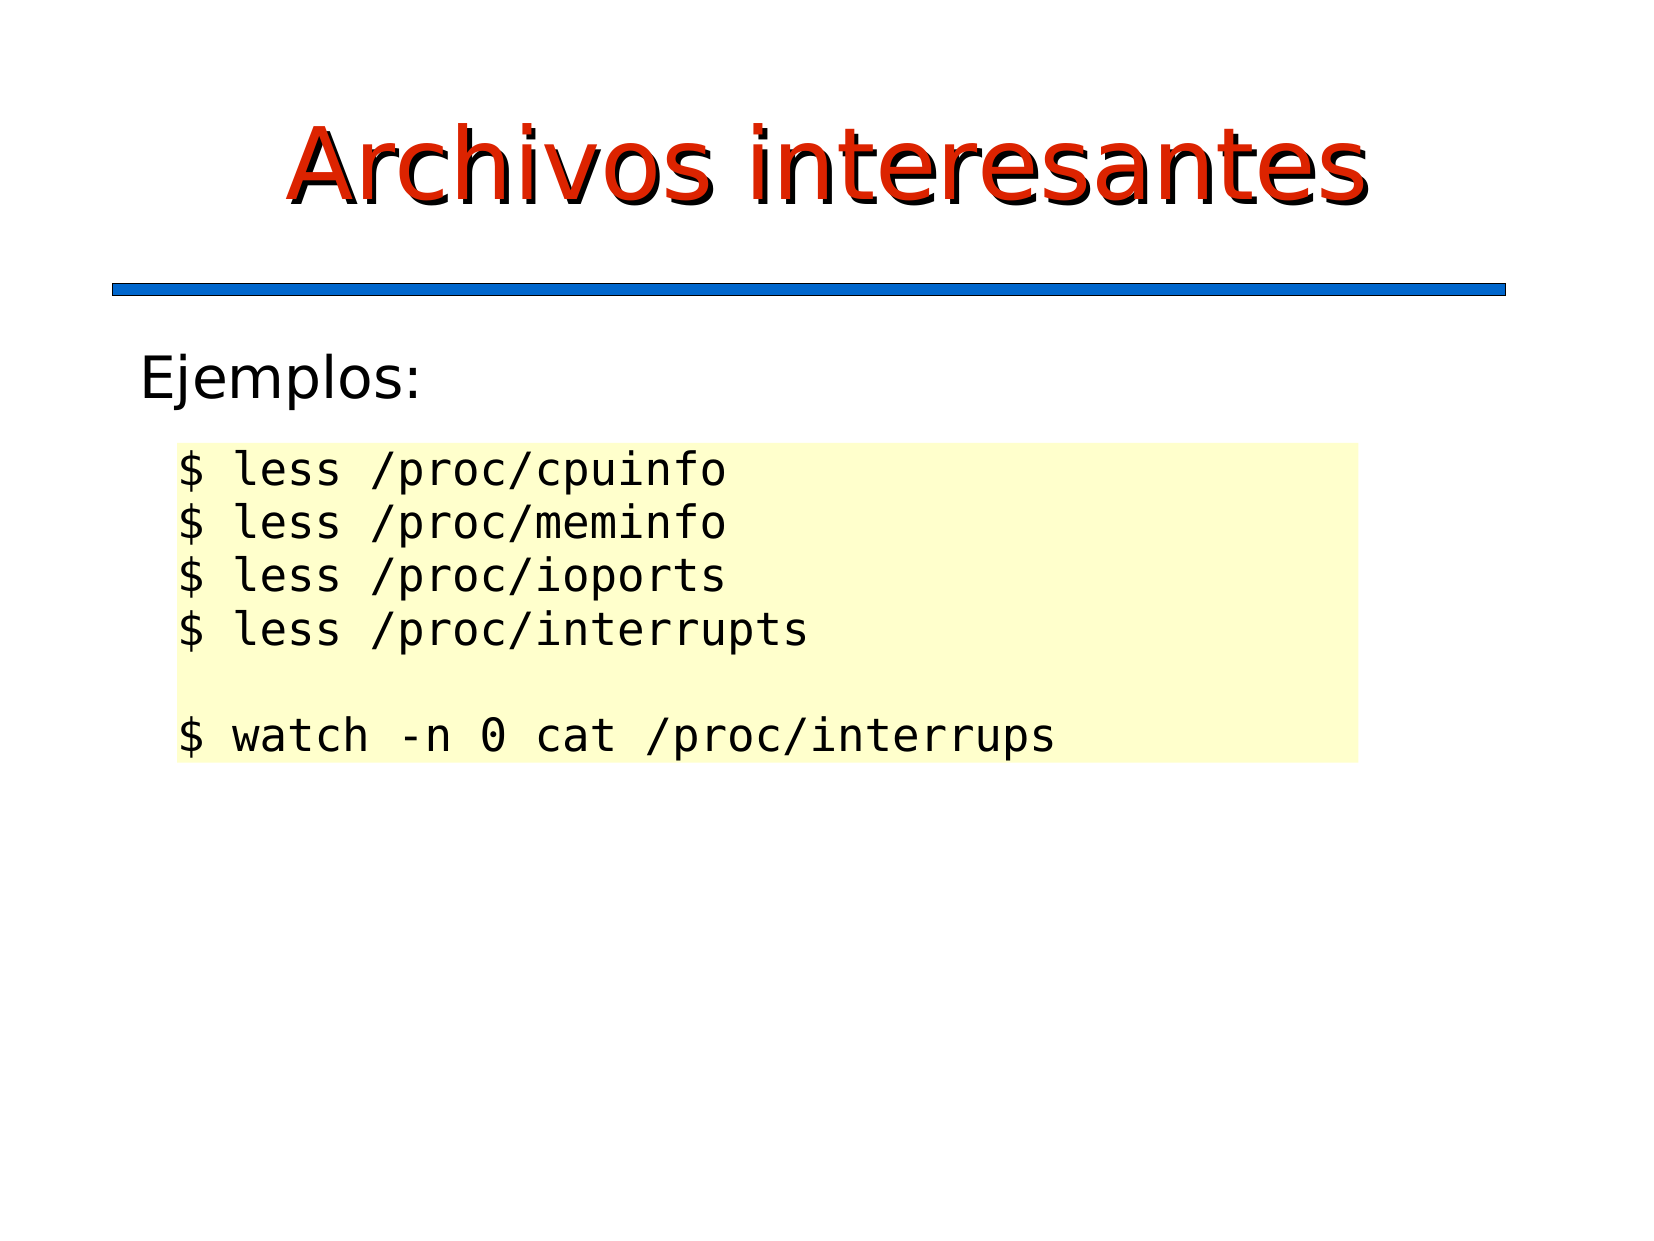

# Archivos interesantes
Ejemplos:
$ less /proc/cpuinfo
$ less /proc/meminfo
$ less /proc/ioports
$ less /proc/interrupts
$ watch -n 0 cat /proc/interrups